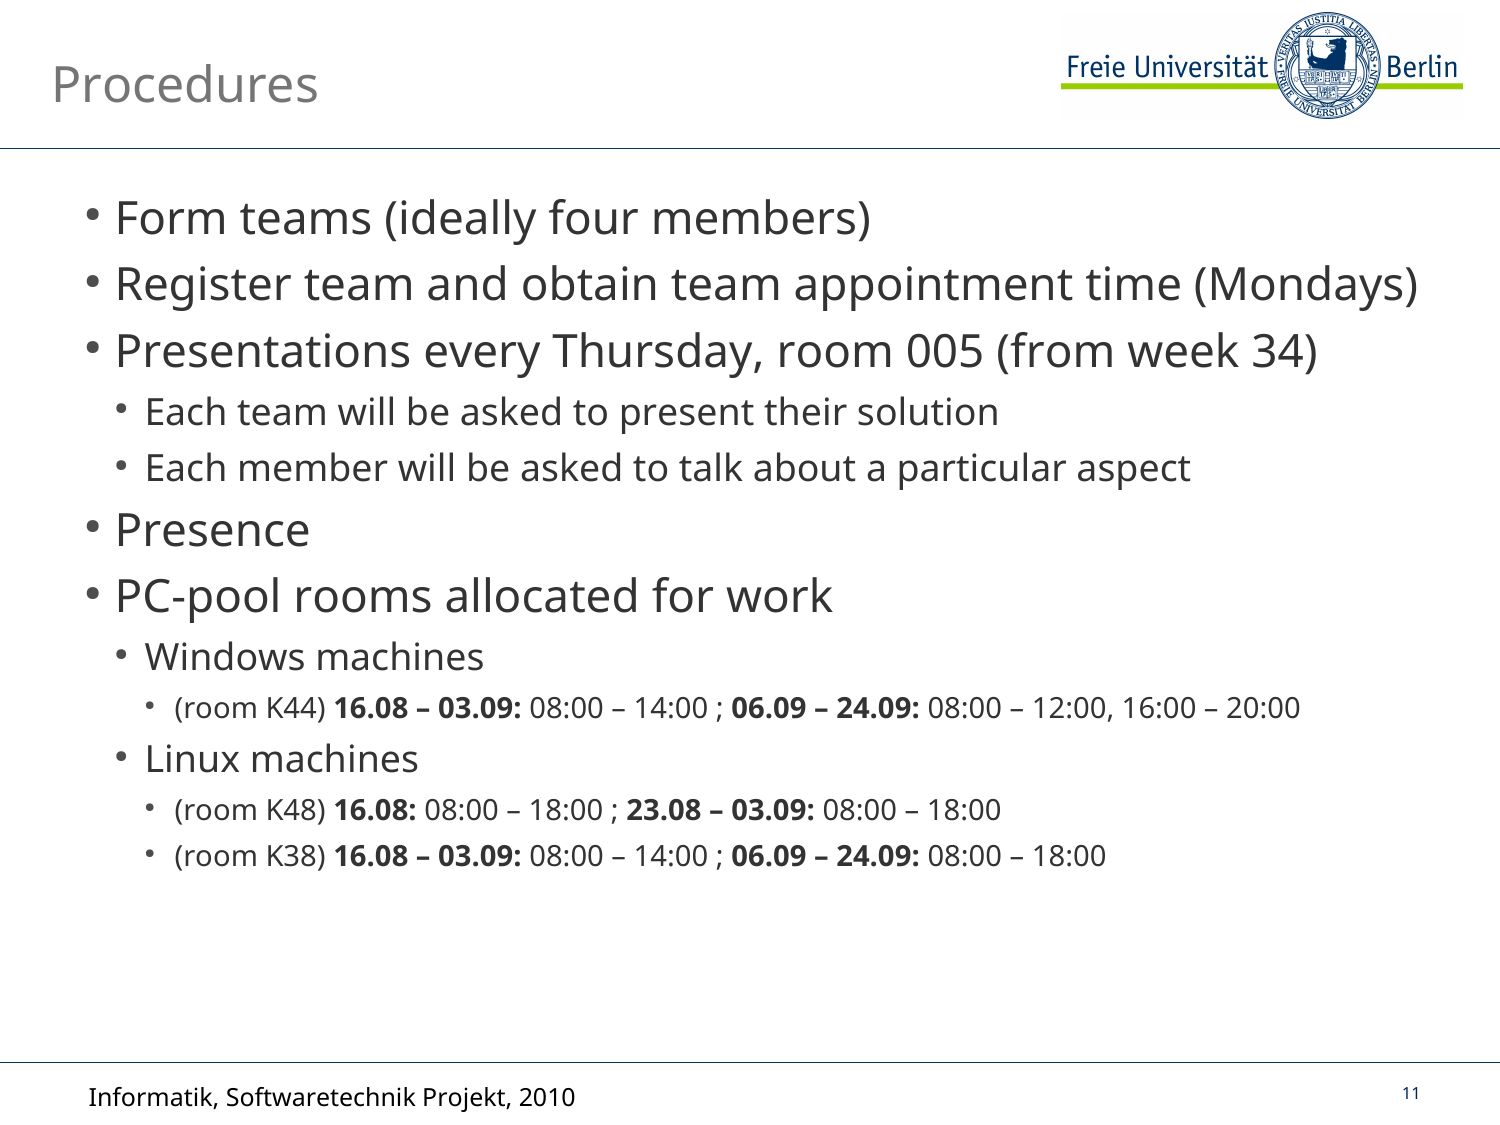

# Procedures
Form teams (ideally four members)
Register team and obtain team appointment time (Mondays)
Presentations every Thursday, room 005 (from week 34)
Each team will be asked to present their solution
Each member will be asked to talk about a particular aspect
Presence
PC-pool rooms allocated for work
Windows machines
(room K44) 16.08 – 03.09: 08:00 – 14:00 ; 06.09 – 24.09: 08:00 – 12:00, 16:00 – 20:00
Linux machines
(room K48) 16.08: 08:00 – 18:00 ; 23.08 – 03.09: 08:00 – 18:00
(room K38) 16.08 – 03.09: 08:00 – 14:00 ; 06.09 – 24.09: 08:00 – 18:00
Freie Universität Berlin